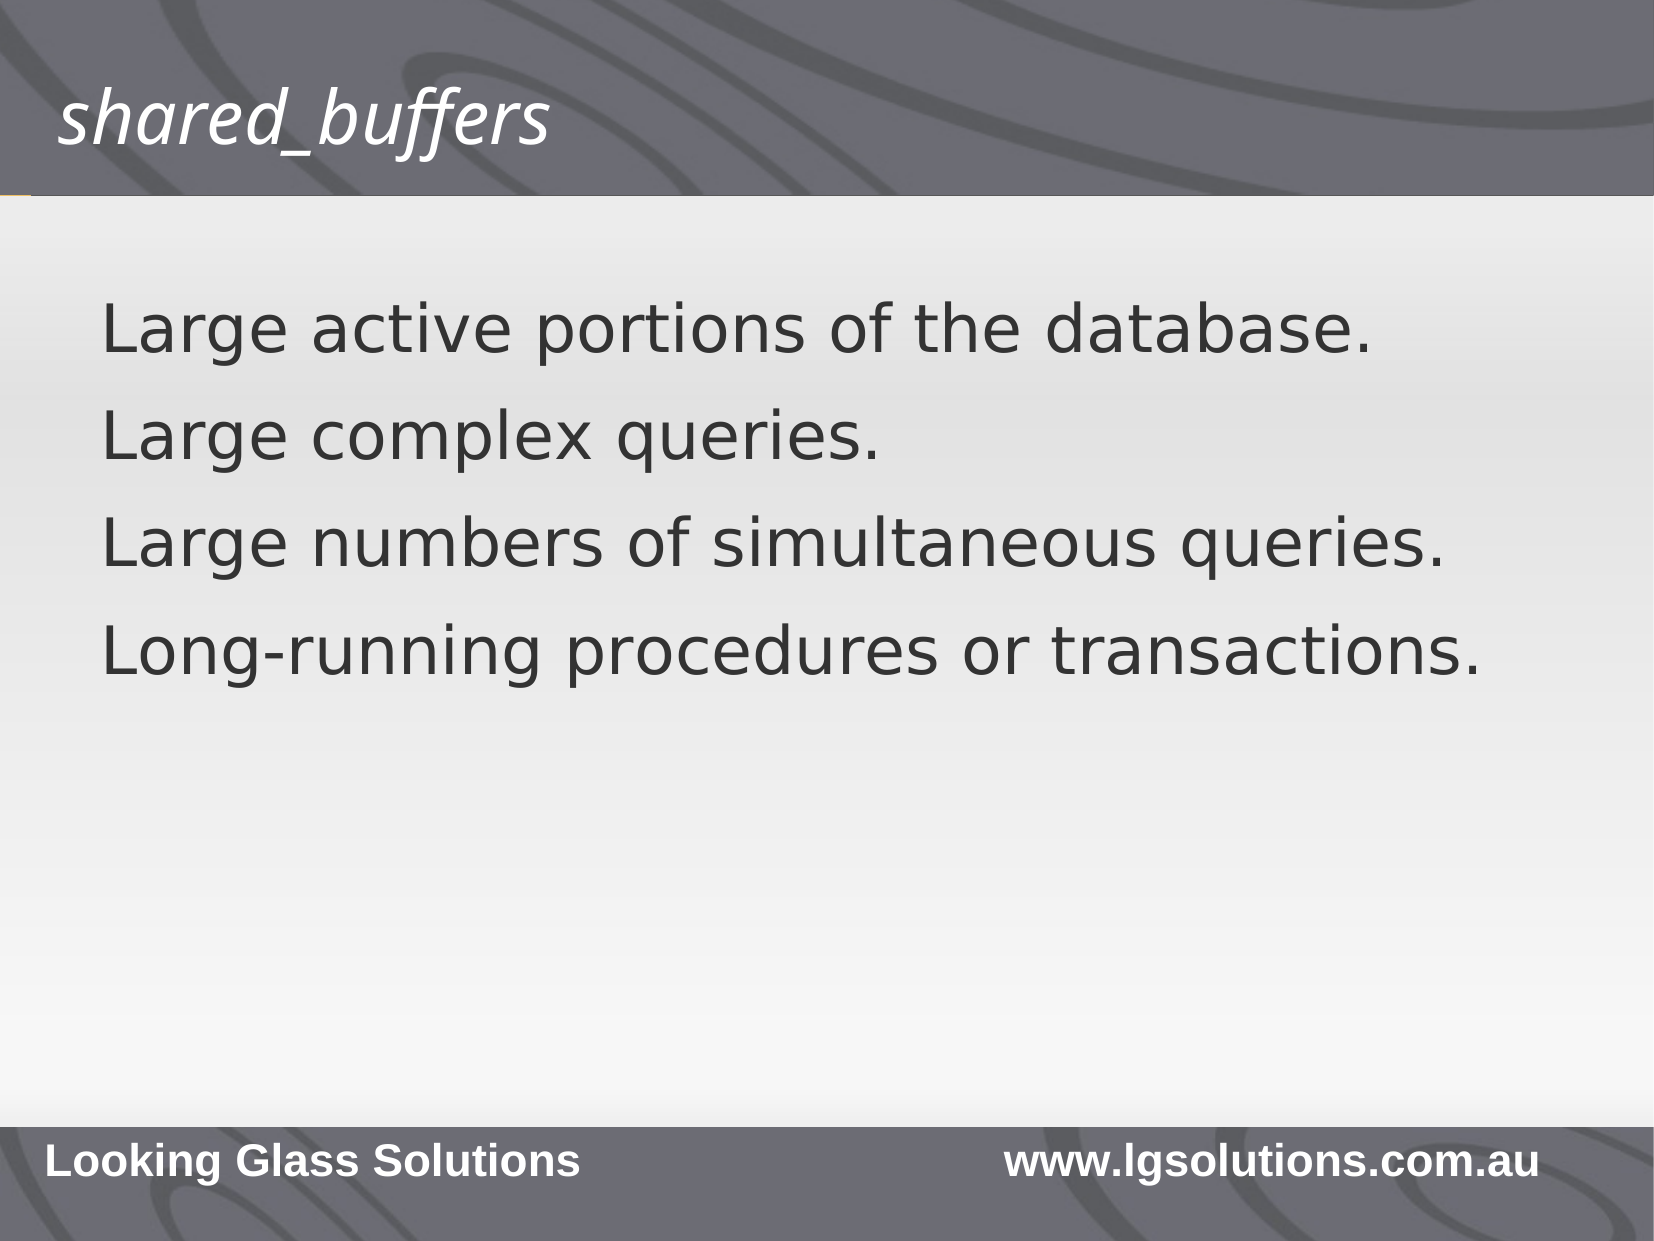

# shared_buffers
Large active portions of the database.
Large complex queries.
Large numbers of simultaneous queries.
Long-running procedures or transactions.